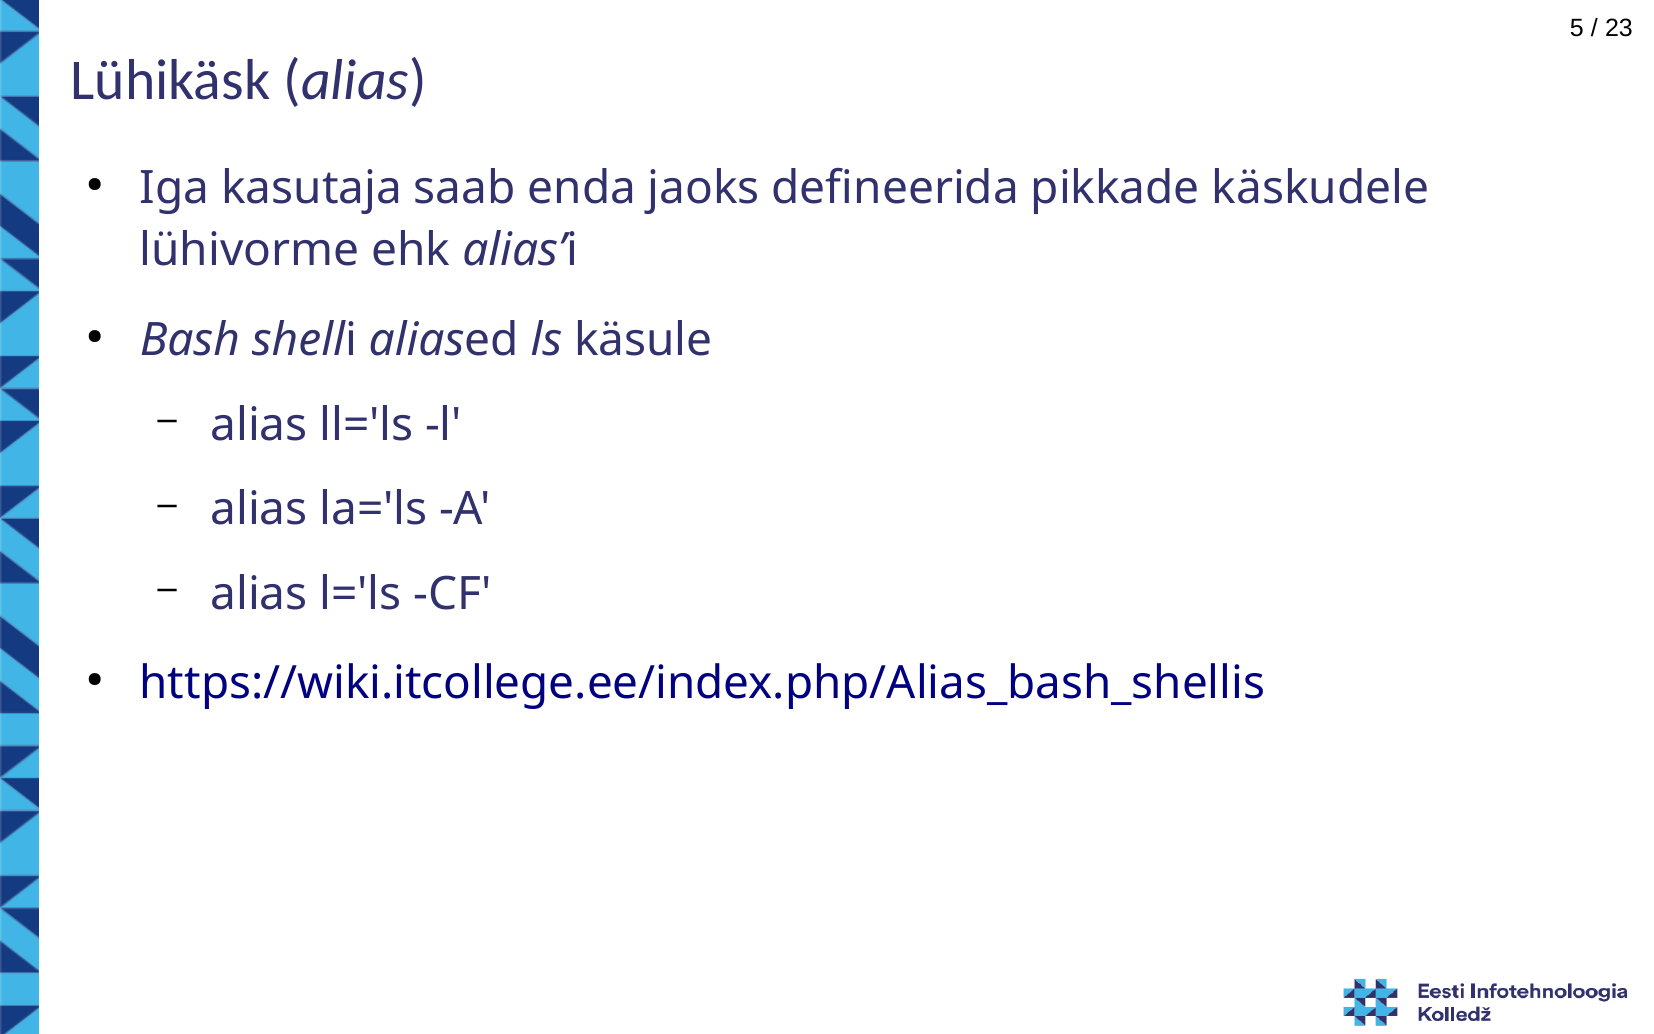

# Lühikäsk (alias)
Iga kasutaja saab enda jaoks defineerida pikkade käskudele lühivorme ehk alias’i
Bash shelli aliased ls käsule
alias ll='ls -l'
alias la='ls -A'
alias l='ls -CF'
https://wiki.itcollege.ee/index.php/Alias_bash_shellis